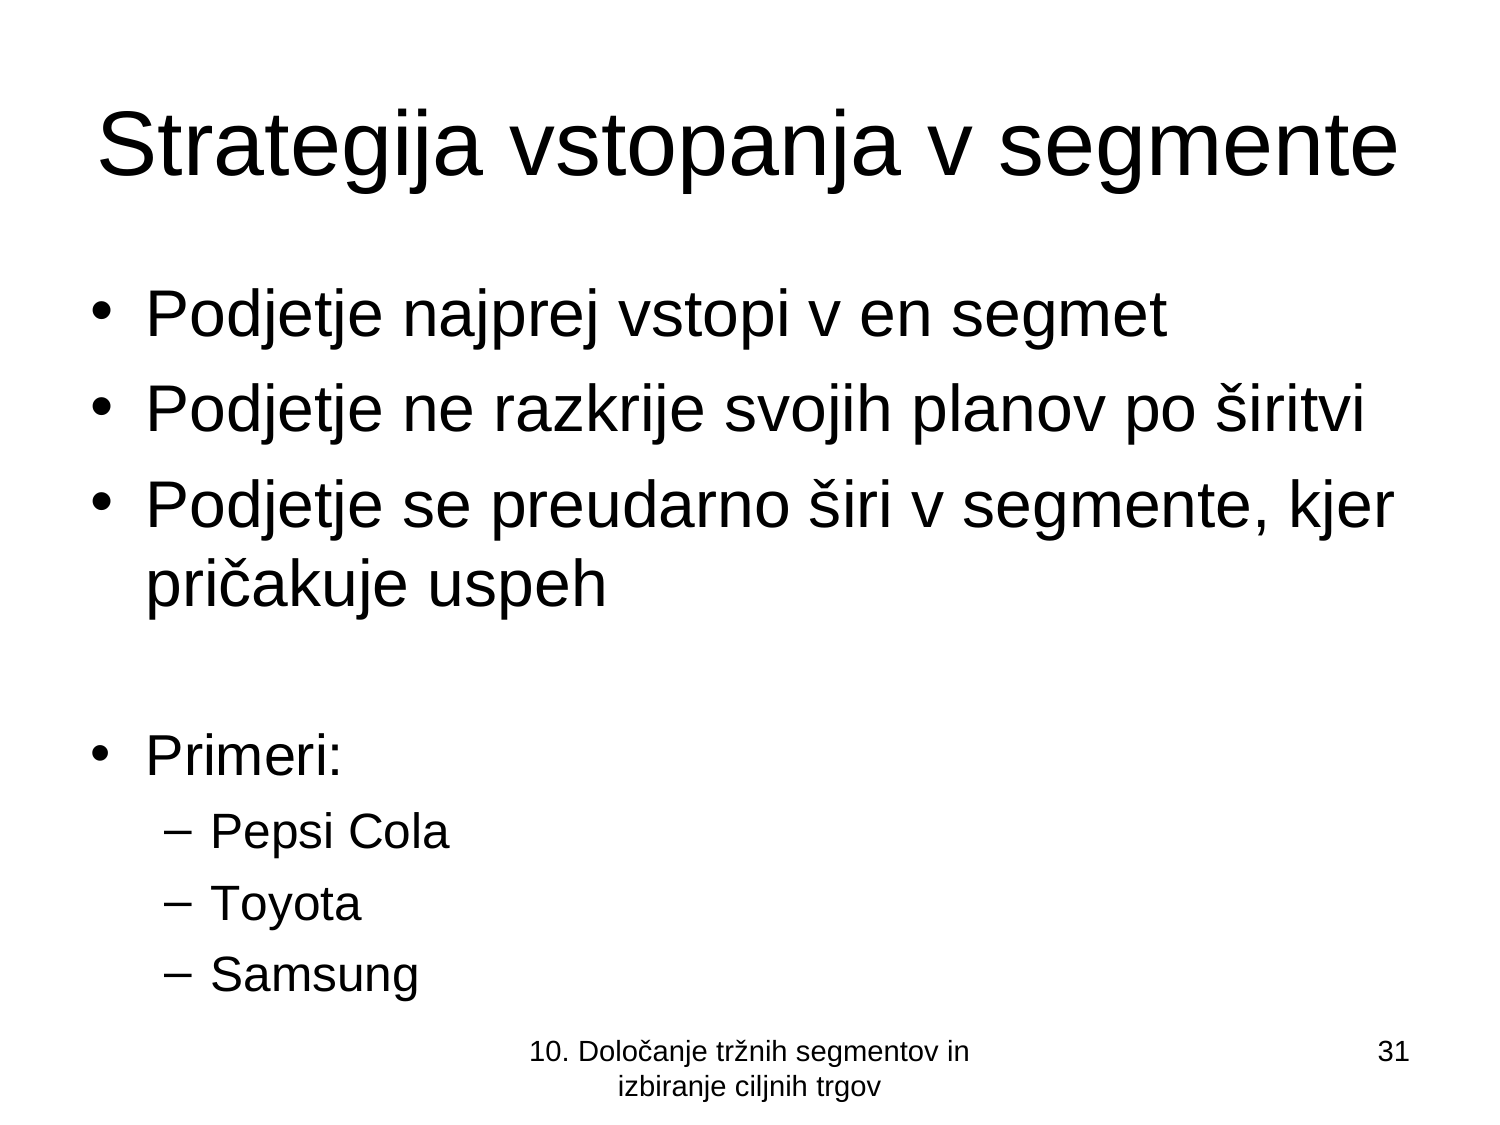

# Strategija vstopanja v segmente
Podjetje najprej vstopi v en segmet
Podjetje ne razkrije svojih planov po širitvi
Podjetje se preudarno širi v segmente, kjer pričakuje uspeh
Primeri:
Pepsi Cola
Toyota
Samsung
10. Določanje tržnih segmentov in izbiranje ciljnih trgov